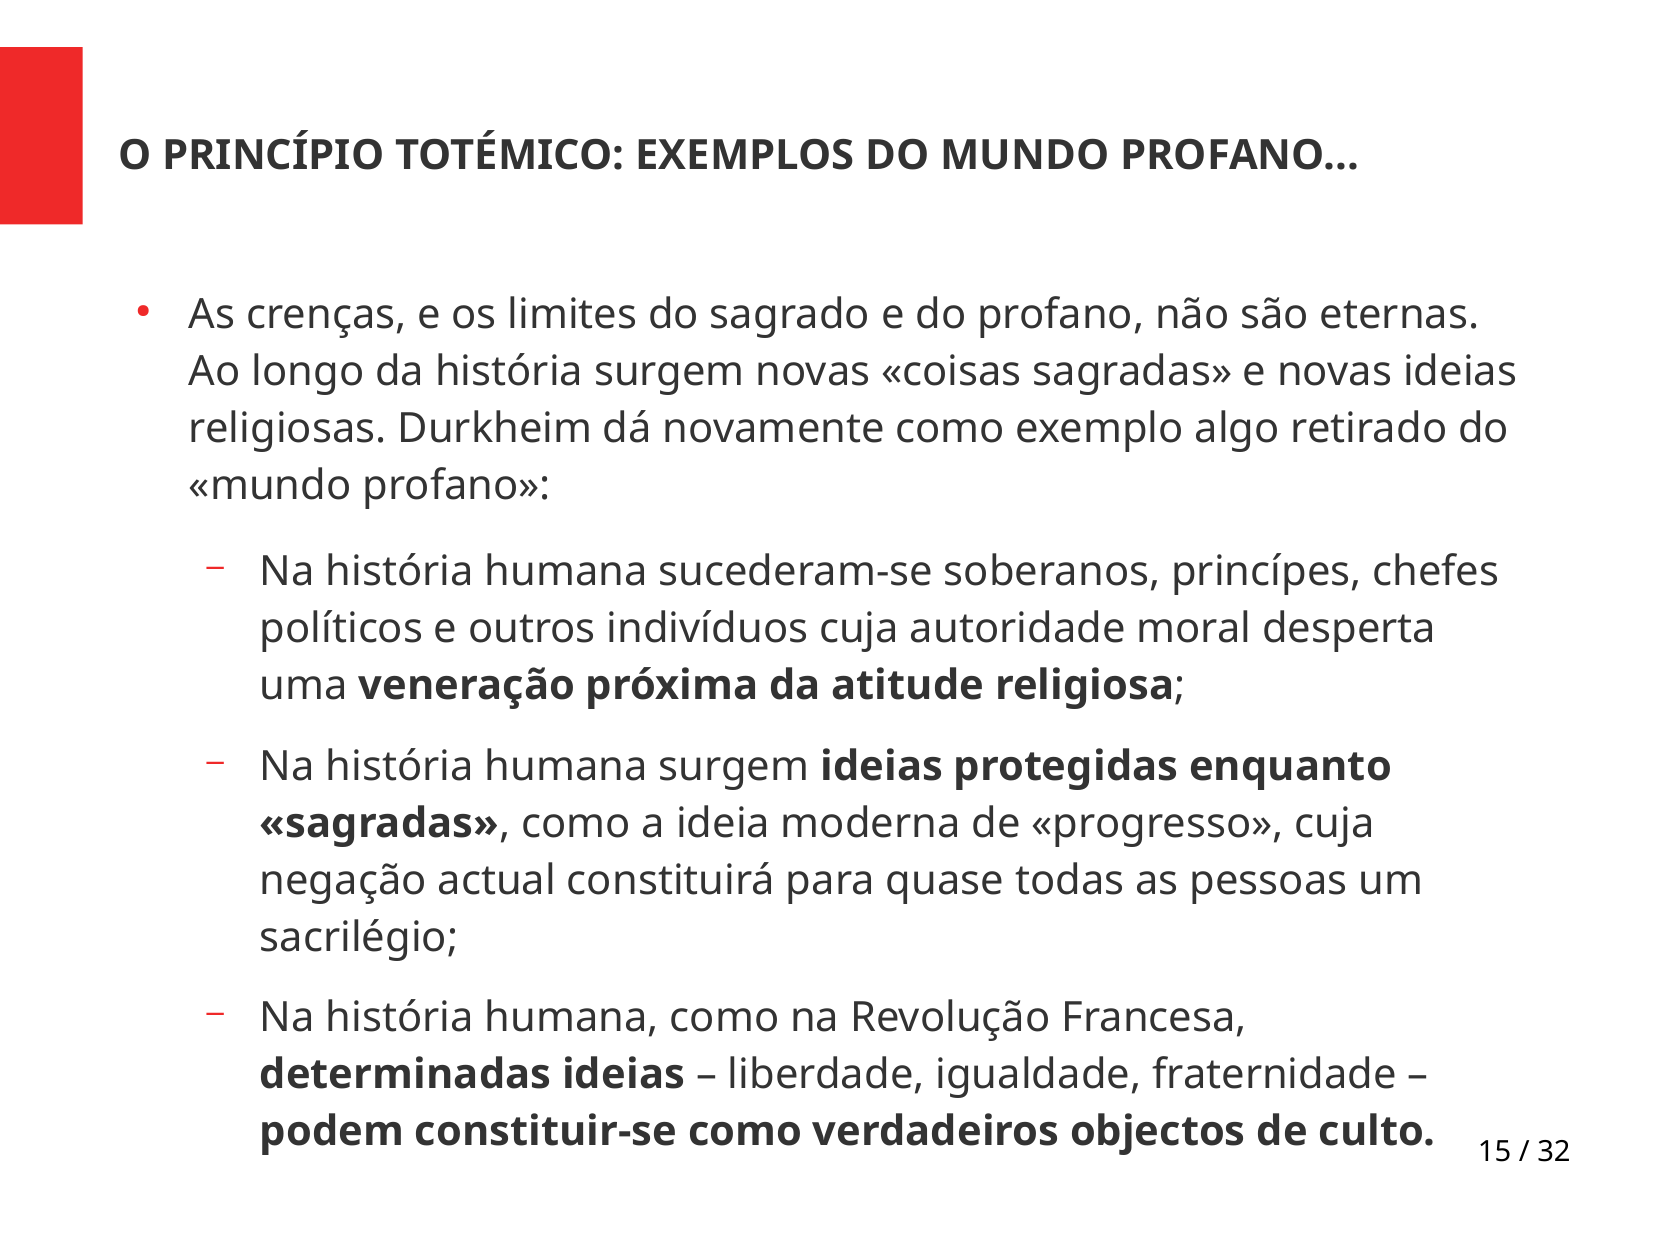

# O PRINCÍPIO TOTÉMICO: EXEMPLOS DO MUNDO PROFANO...
As crenças, e os limites do sagrado e do profano, não são eternas. Ao longo da história surgem novas «coisas sagradas» e novas ideias religiosas. Durkheim dá novamente como exemplo algo retirado do «mundo profano»:
Na história humana sucederam-se soberanos, princípes, chefes políticos e outros indivíduos cuja autoridade moral desperta uma veneração próxima da atitude religiosa;
Na história humana surgem ideias protegidas enquanto «sagradas», como a ideia moderna de «progresso», cuja negação actual constituirá para quase todas as pessoas um sacrilégio;
Na história humana, como na Revolução Francesa, determinadas ideias – liberdade, igualdade, fraternidade – podem constituir-se como verdadeiros objectos de culto.
15